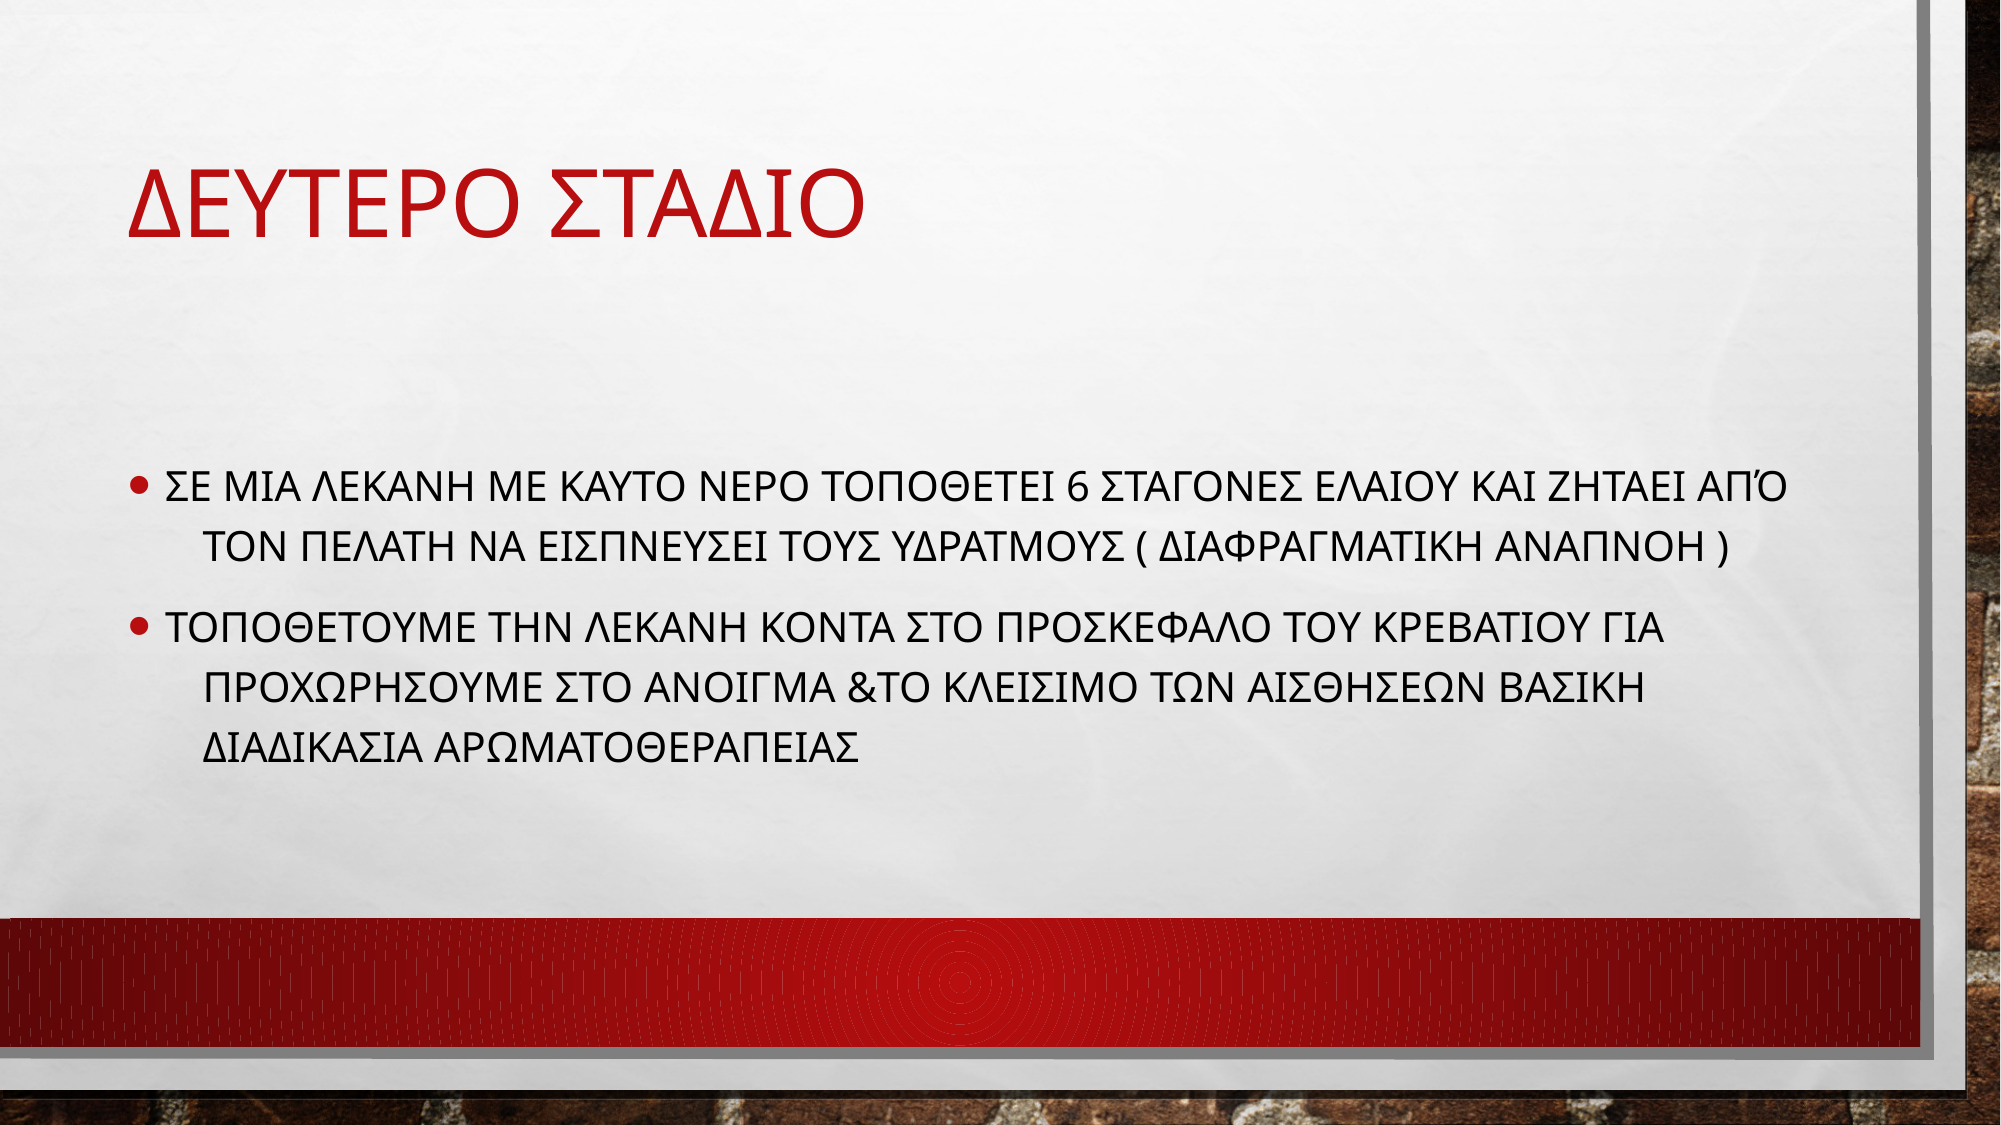

# Δευτερο σταδιο
Σε μια λεκανη με καυτο νερο τοποθετει 6 σταγονεσ ελαιου και ζηταει από τον πελατη να εισπνευσει τους υδρατμουσ ( διαφραγματικη αναπνοη )
Τοποθετουμε την λεκανη κοντα στο προσκεφαλο του κρεβατιου για προχωρησουμε στο ανοιγμα &το κλεισιμο των αισθησεων βασικη διαδικασια αρωματοθεραπειασ